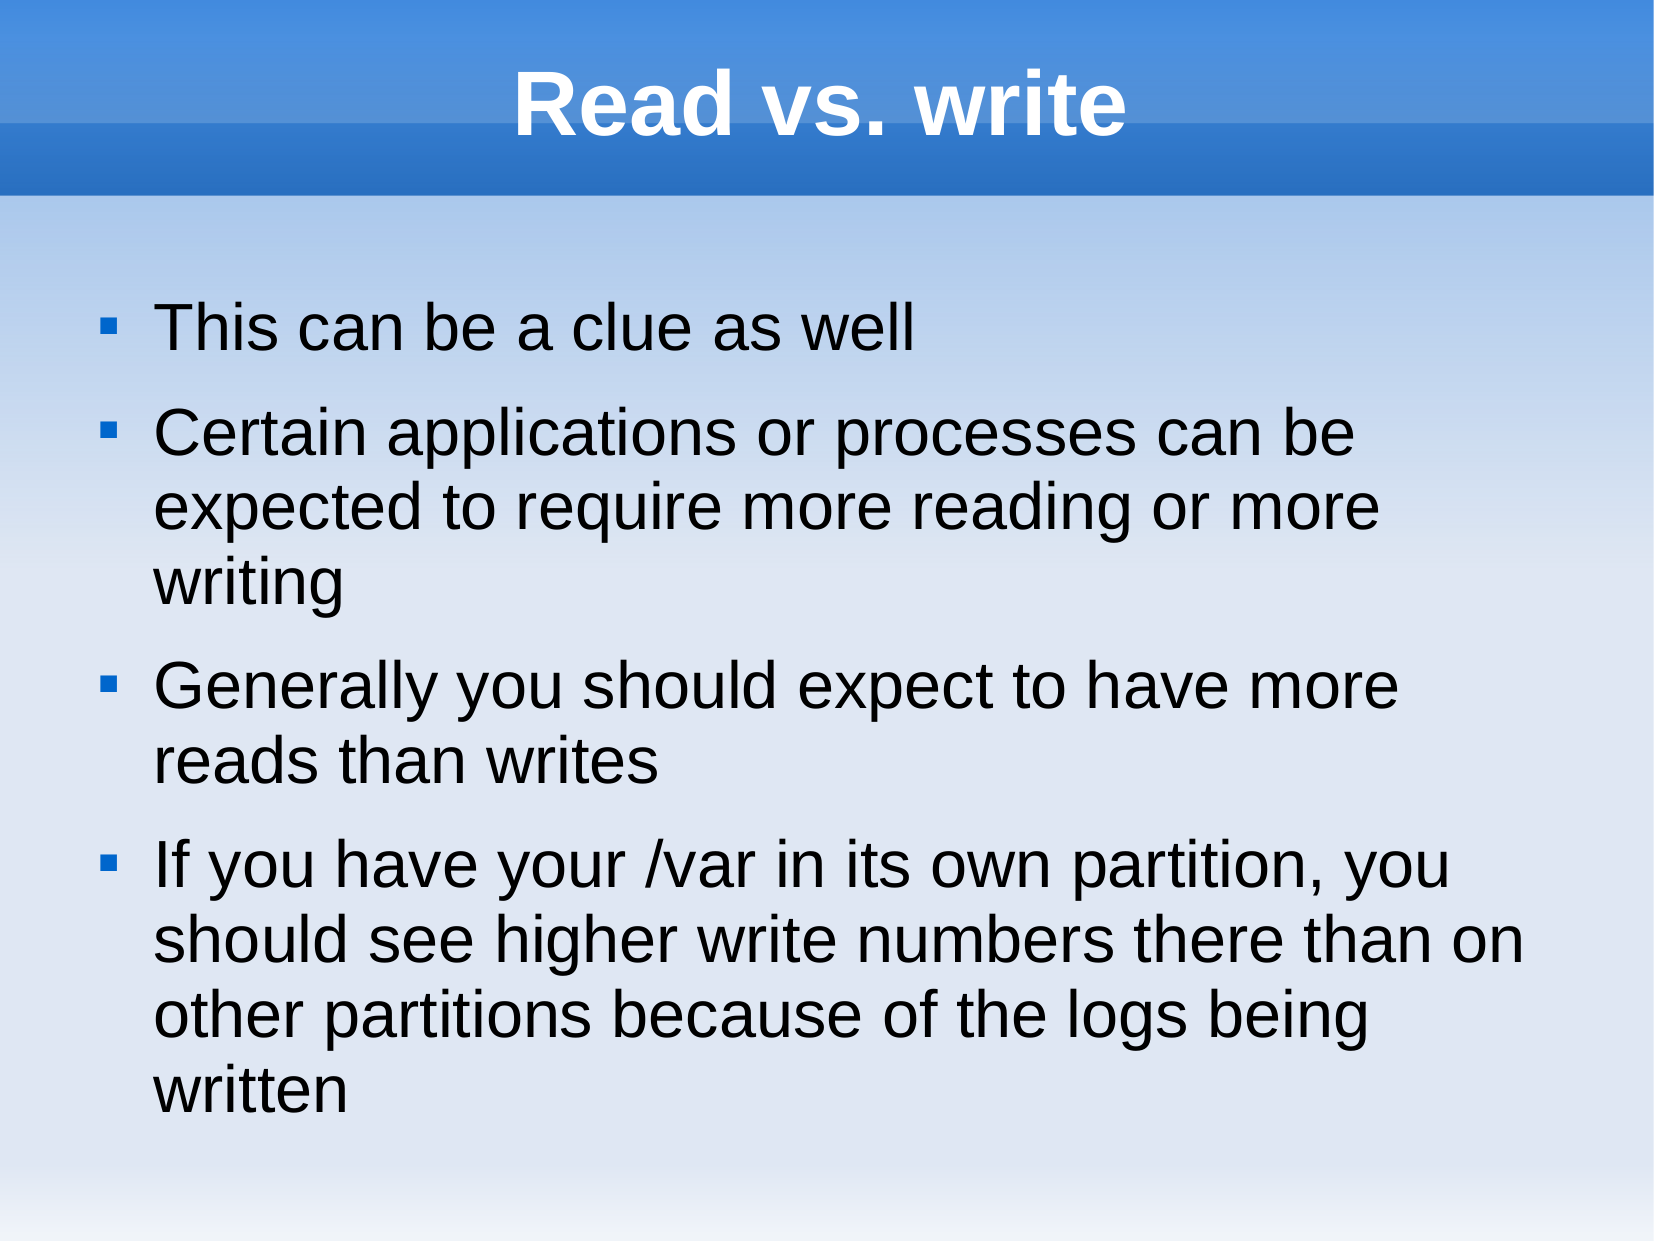

# Read vs. write
This can be a clue as well
Certain applications or processes can be expected to require more reading or more writing
Generally you should expect to have more reads than writes
If you have your /var in its own partition, you should see higher write numbers there than on other partitions because of the logs being written